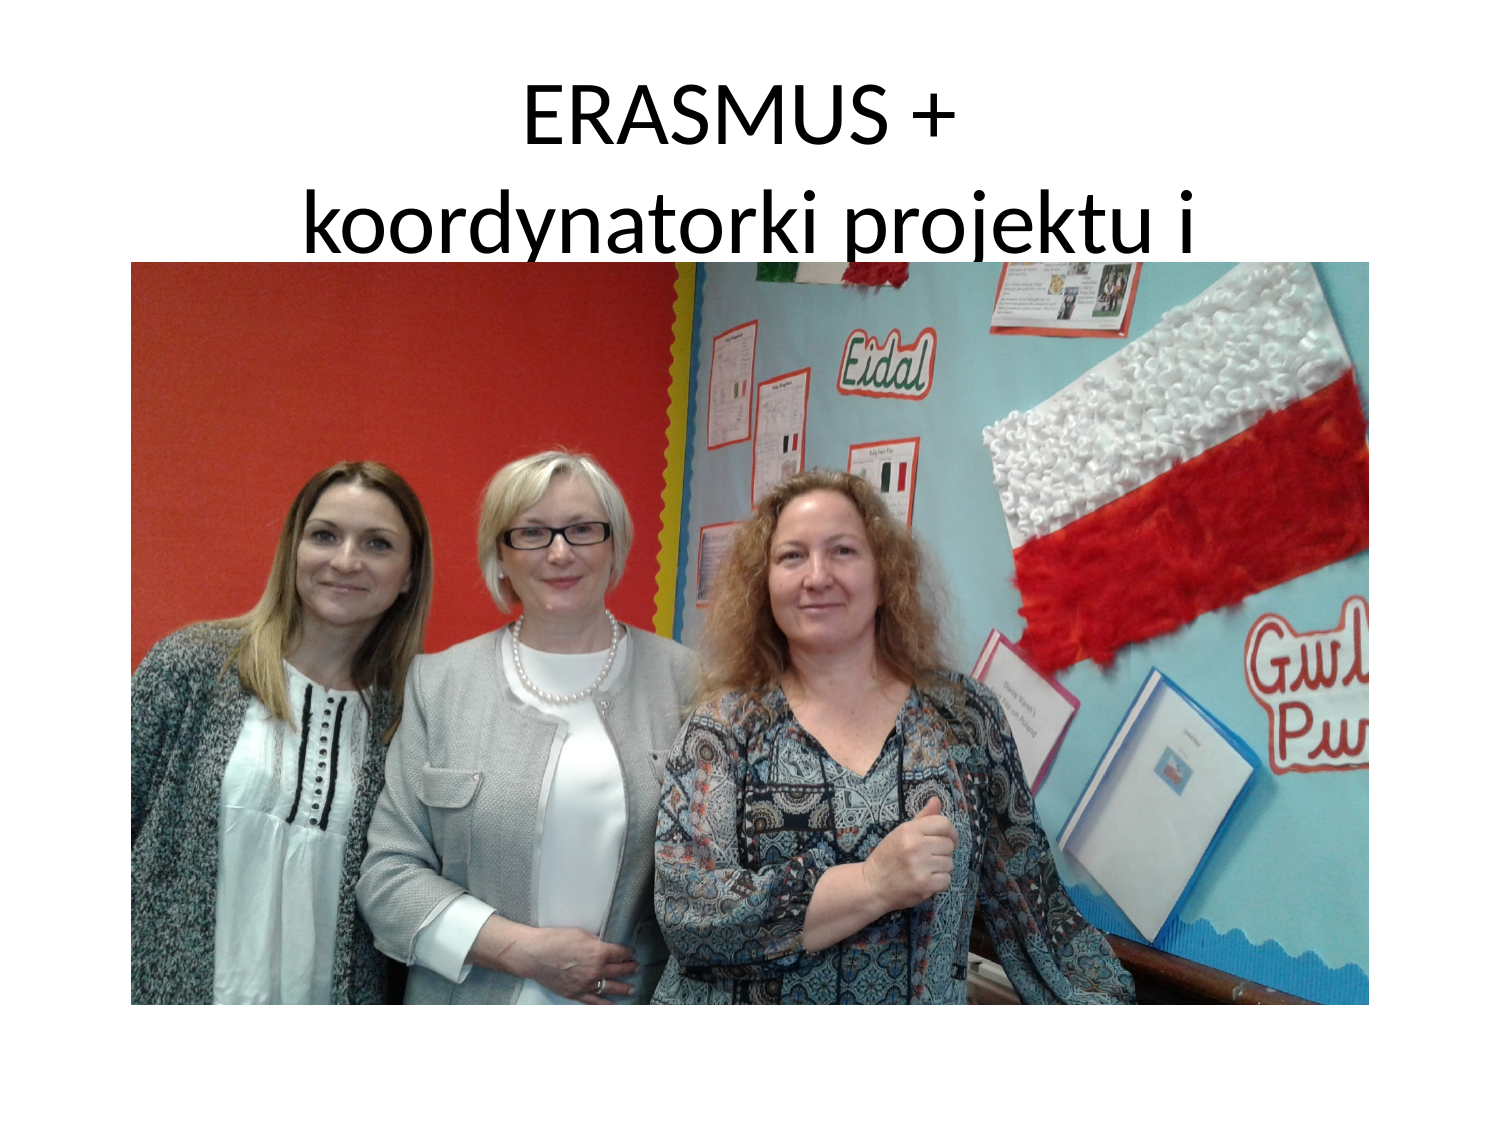

# ERASMUS + koordynatorki projektu i wicedyrektor